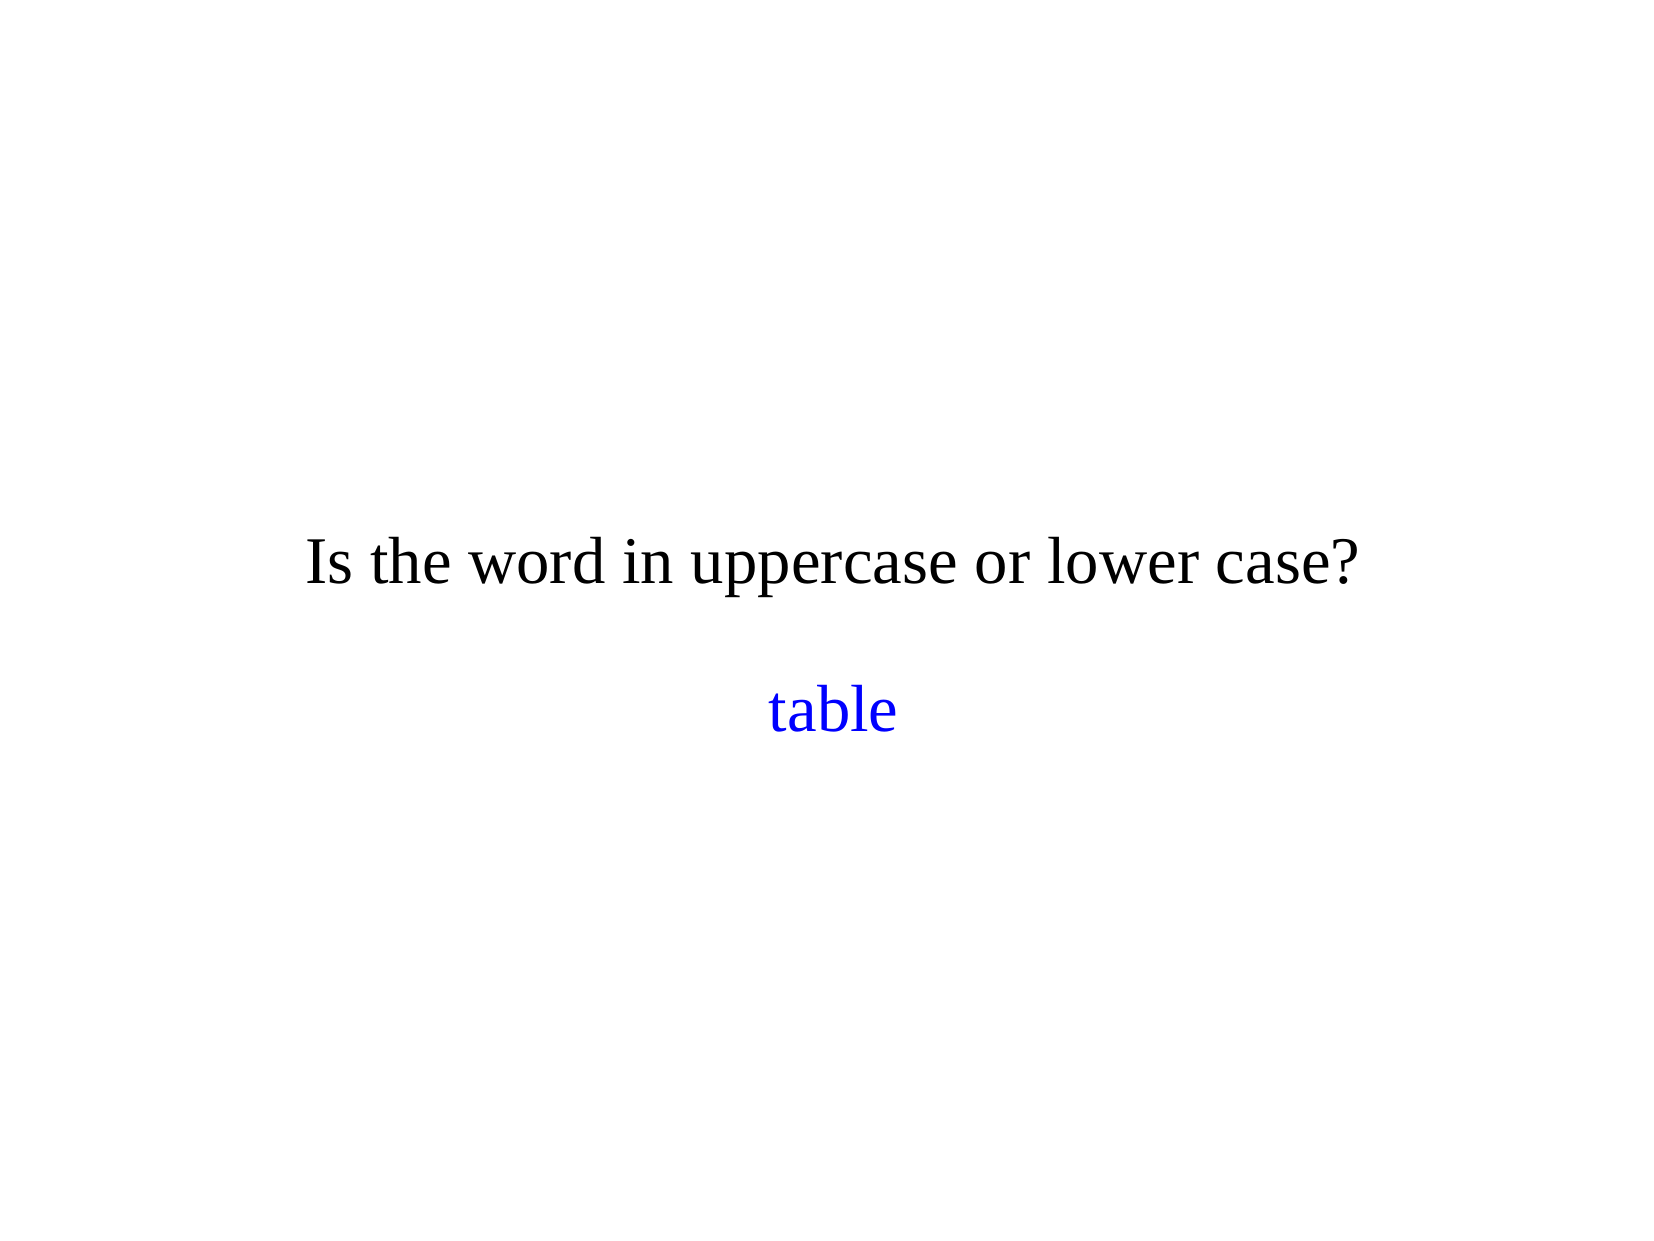

# Is the word in uppercase or lower case?
table